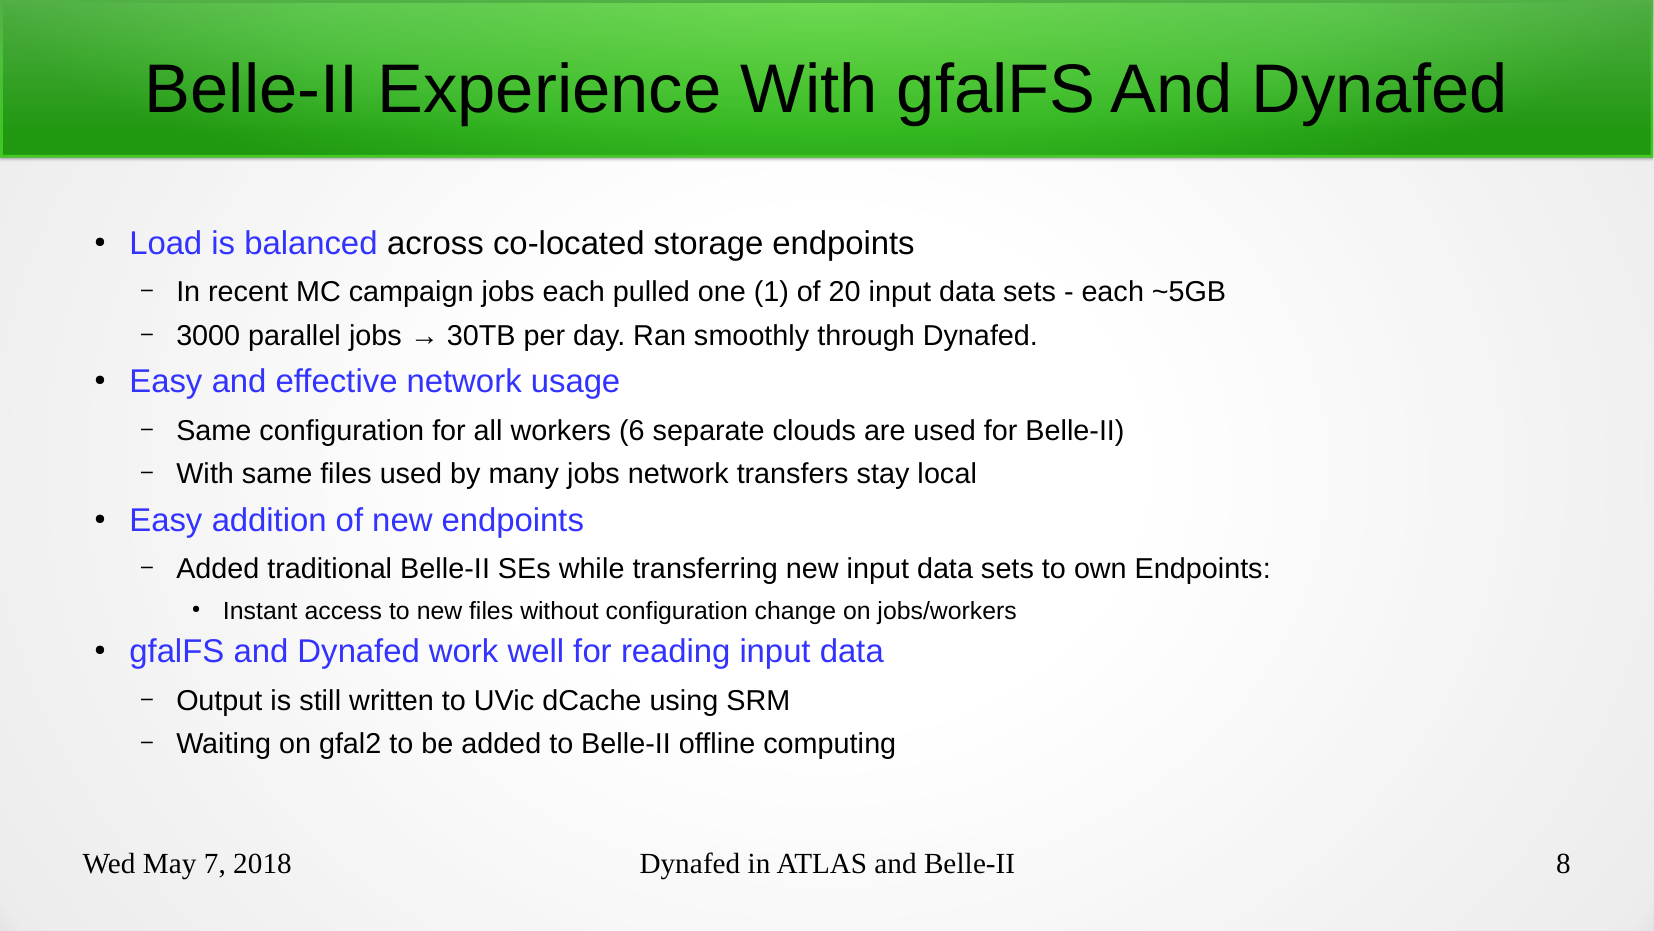

# Belle-II Experience With gfalFS And Dynafed
Load is balanced across co-located storage endpoints
In recent MC campaign jobs each pulled one (1) of 20 input data sets - each ~5GB
3000 parallel jobs → 30TB per day. Ran smoothly through Dynafed.
Easy and effective network usage
Same configuration for all workers (6 separate clouds are used for Belle-II)
With same files used by many jobs network transfers stay local
Easy addition of new endpoints
Added traditional Belle-II SEs while transferring new input data sets to own Endpoints:
Instant access to new files without configuration change on jobs/workers
gfalFS and Dynafed work well for reading input data
Output is still written to UVic dCache using SRM
Waiting on gfal2 to be added to Belle-II offline computing
Wed May 7, 2018
Dynafed in ATLAS and Belle-II
8